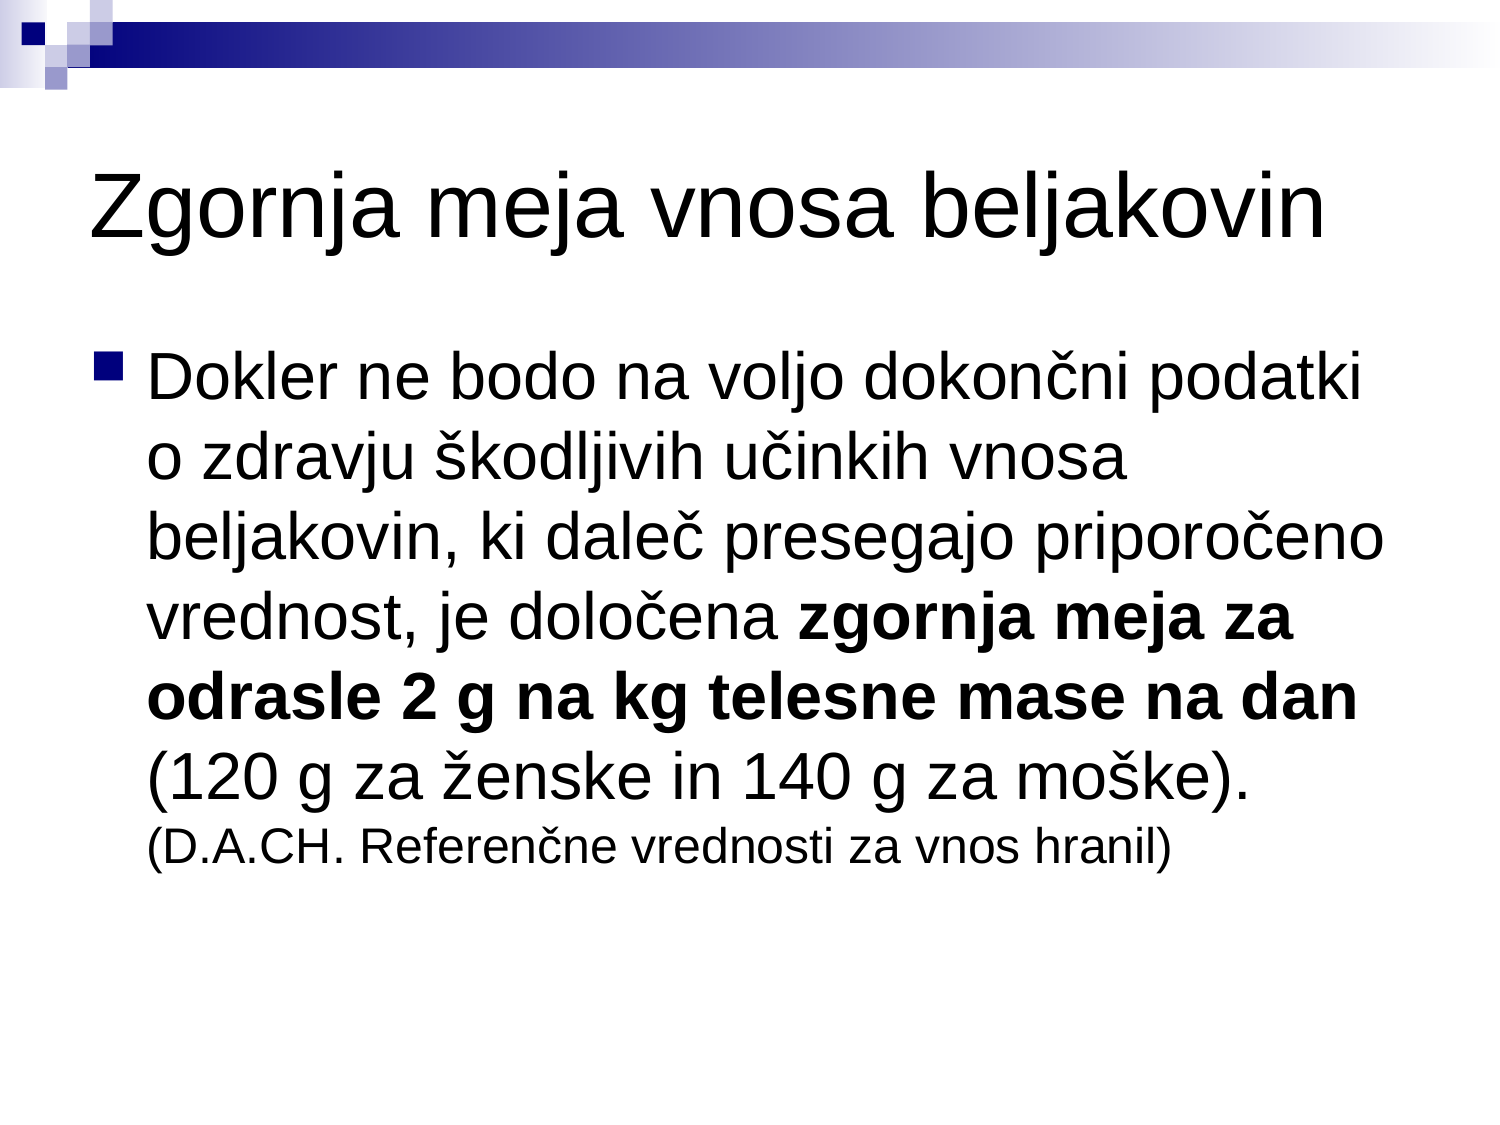

# Zgornja meja vnosa beljakovin
Dokler ne bodo na voljo dokončni podatki o zdravju škodljivih učinkih vnosa beljakovin, ki daleč presegajo priporočeno vrednost, je določena zgornja meja za odrasle 2 g na kg telesne mase na dan (120 g za ženske in 140 g za moške). (D.A.CH. Referenčne vrednosti za vnos hranil)